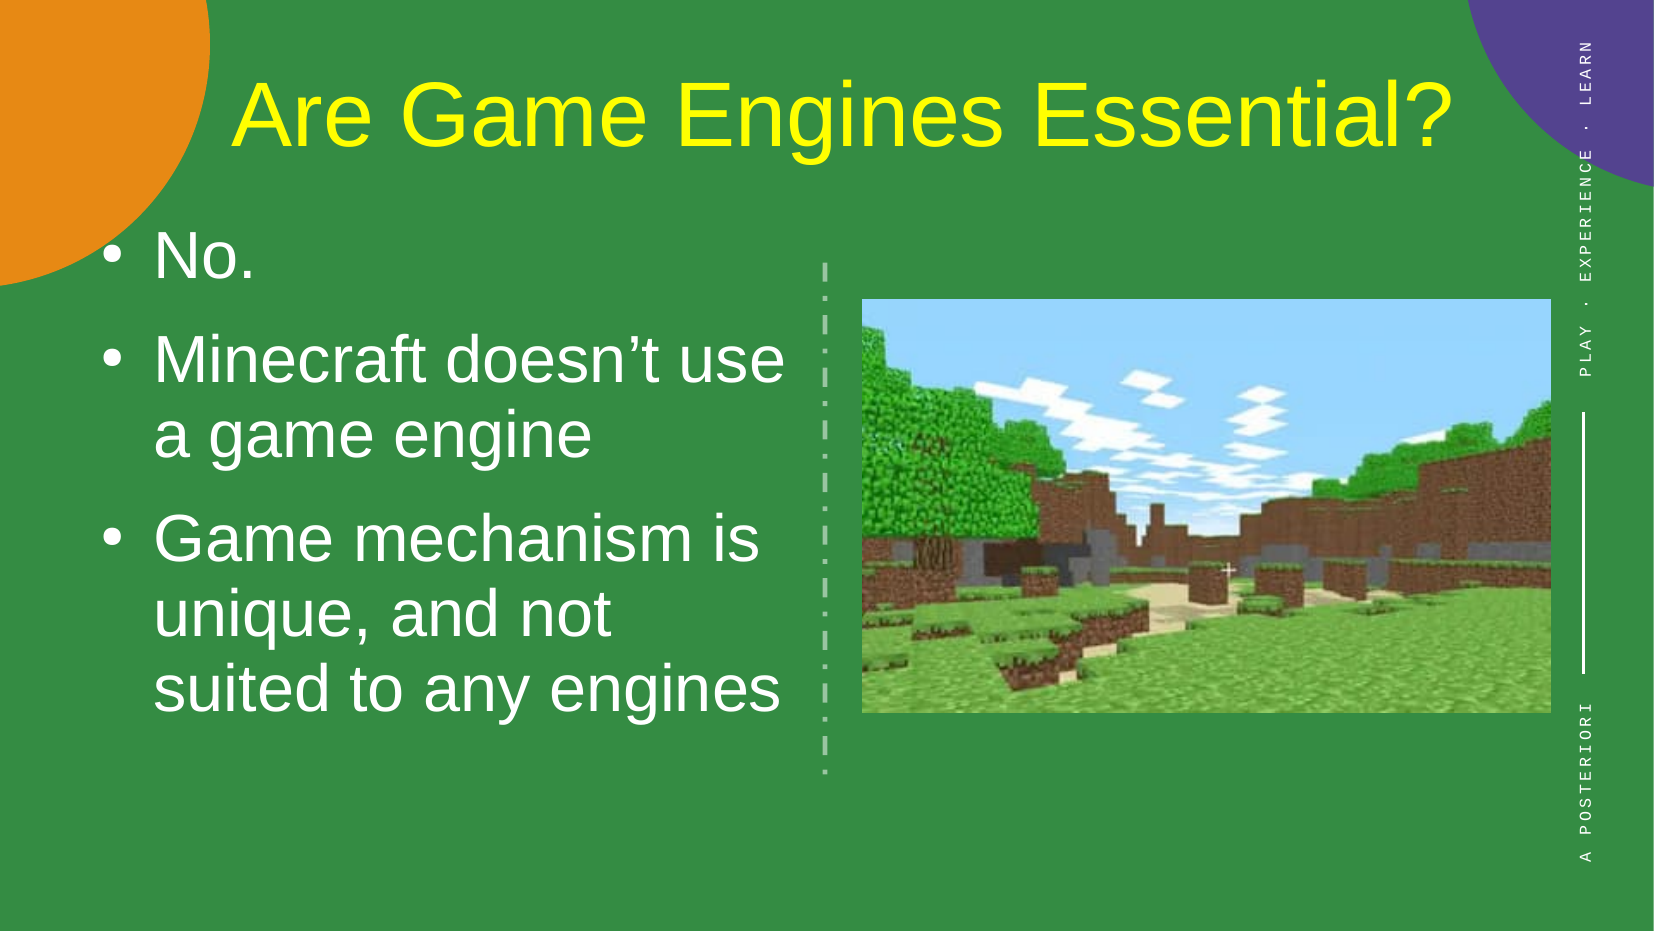

# Are Game Engines Essential?
No.
Minecraft doesn’t use a game engine
Game mechanism is unique, and not suited to any engines